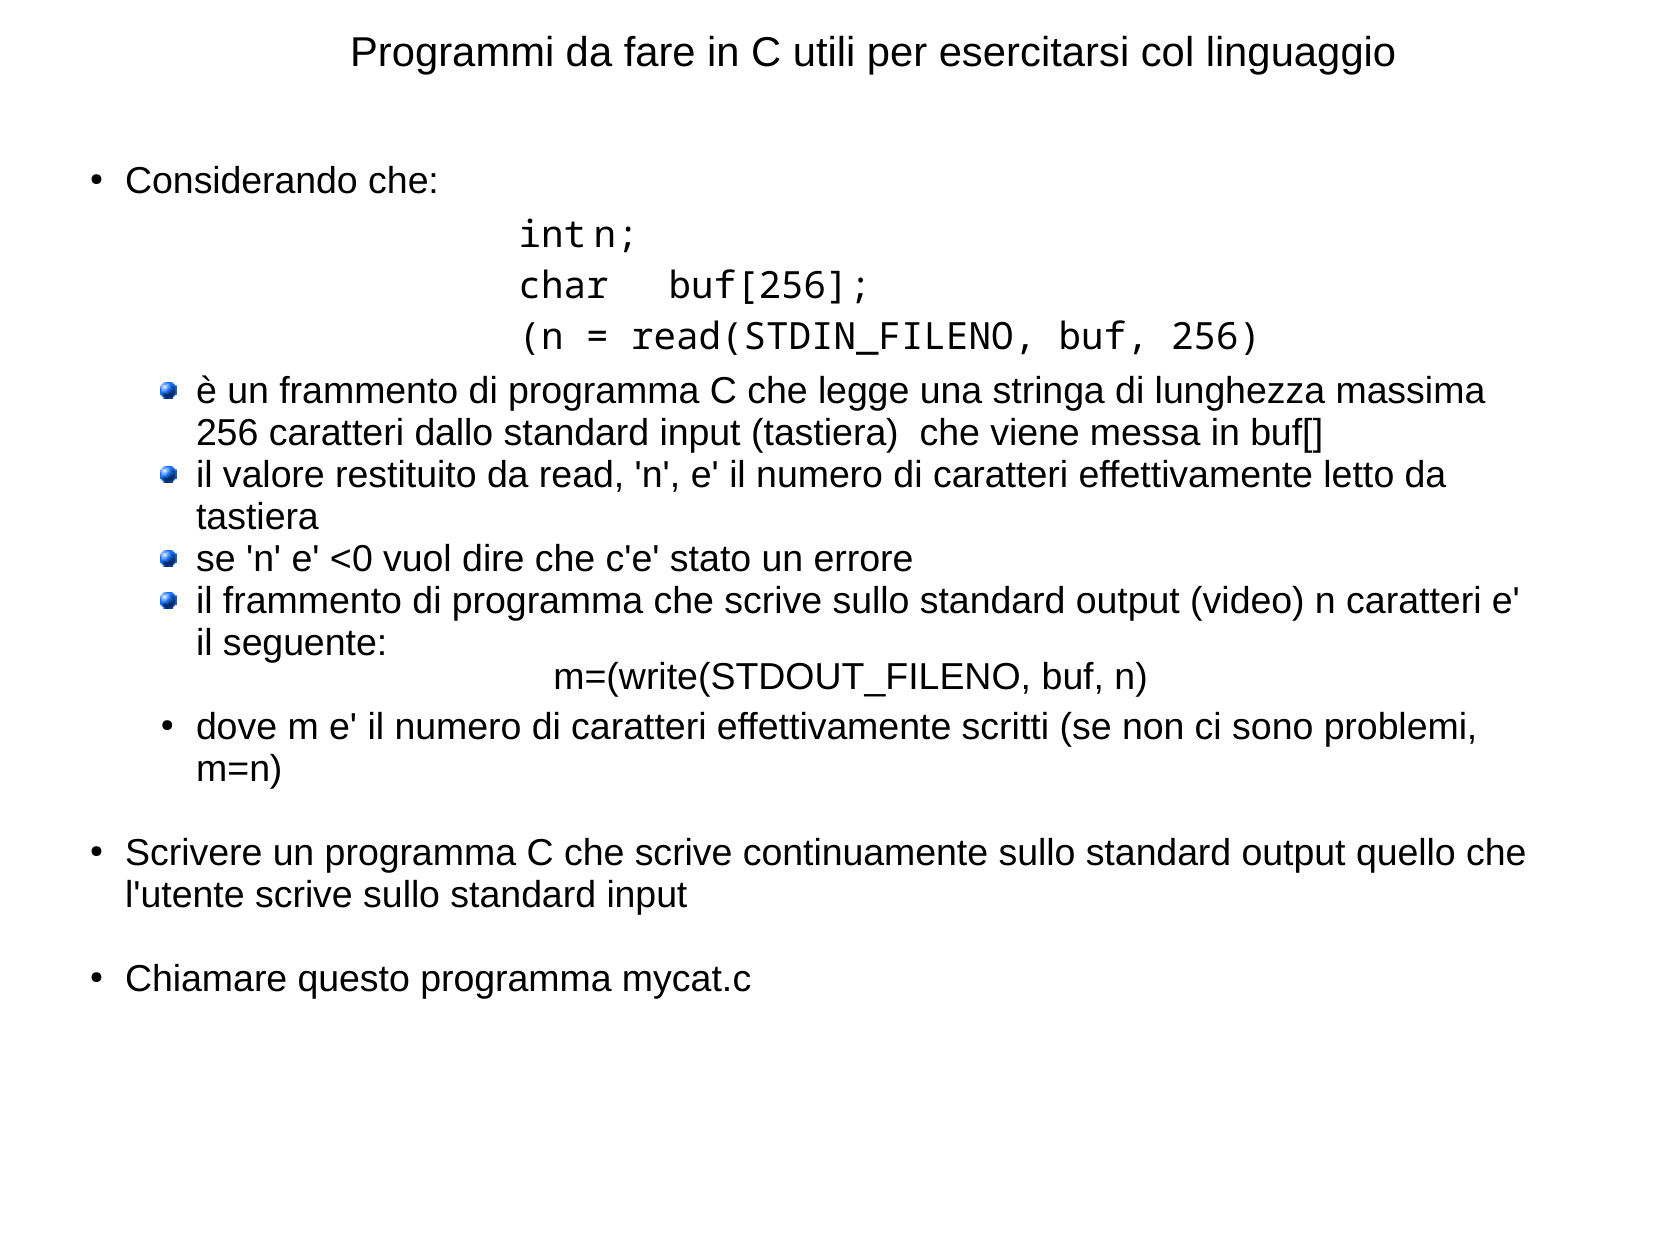

Programmi da fare in C utili per esercitarsi col linguaggio
Considerando che:
è un frammento di programma C che legge una stringa di lunghezza massima 256 caratteri dallo standard input (tastiera) che viene messa in buf[]
il valore restituito da read, 'n', e' il numero di caratteri effettivamente letto da tastiera
se 'n' e' <0 vuol dire che c'e' stato un errore
il frammento di programma che scrive sullo standard output (video) n caratteri e' il seguente:
dove m e' il numero di caratteri effettivamente scritti (se non ci sono problemi, m=n)
Scrivere un programma C che scrive continuamente sullo standard output quello che l'utente scrive sullo standard input
Chiamare questo programma mycat.c
int	n;
char	buf[256];
(n = read(STDIN_FILENO, buf, 256)
m=(write(STDOUT_FILENO, buf, n)